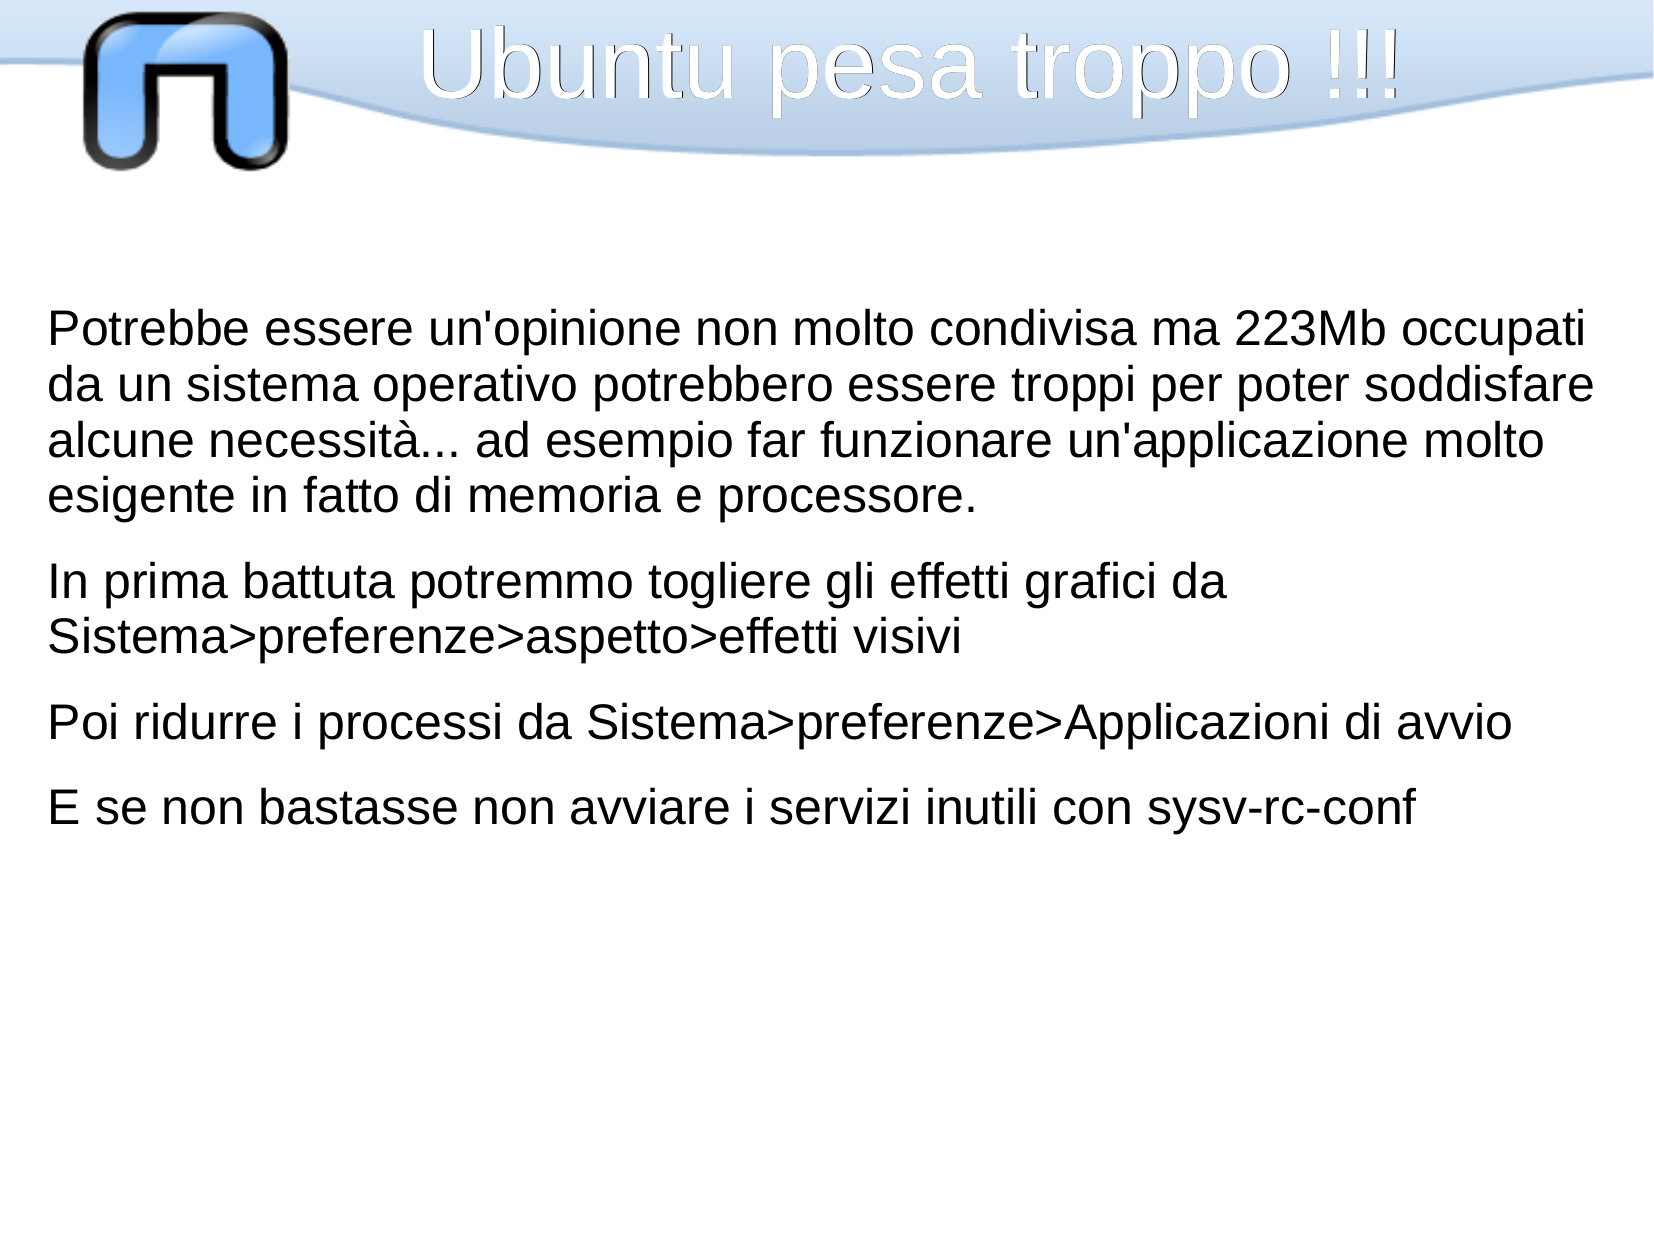

Ubuntu pesa troppo !!!
# Potrebbe essere un'opinione non molto condivisa ma 223Mb occupati da un sistema operativo potrebbero essere troppi per poter soddisfare alcune necessità... ad esempio far funzionare un'applicazione molto esigente in fatto di memoria e processore.
In prima battuta potremmo togliere gli effetti grafici da Sistema>preferenze>aspetto>effetti visivi
Poi ridurre i processi da Sistema>preferenze>Applicazioni di avvio
E se non bastasse non avviare i servizi inutili con sysv-rc-conf